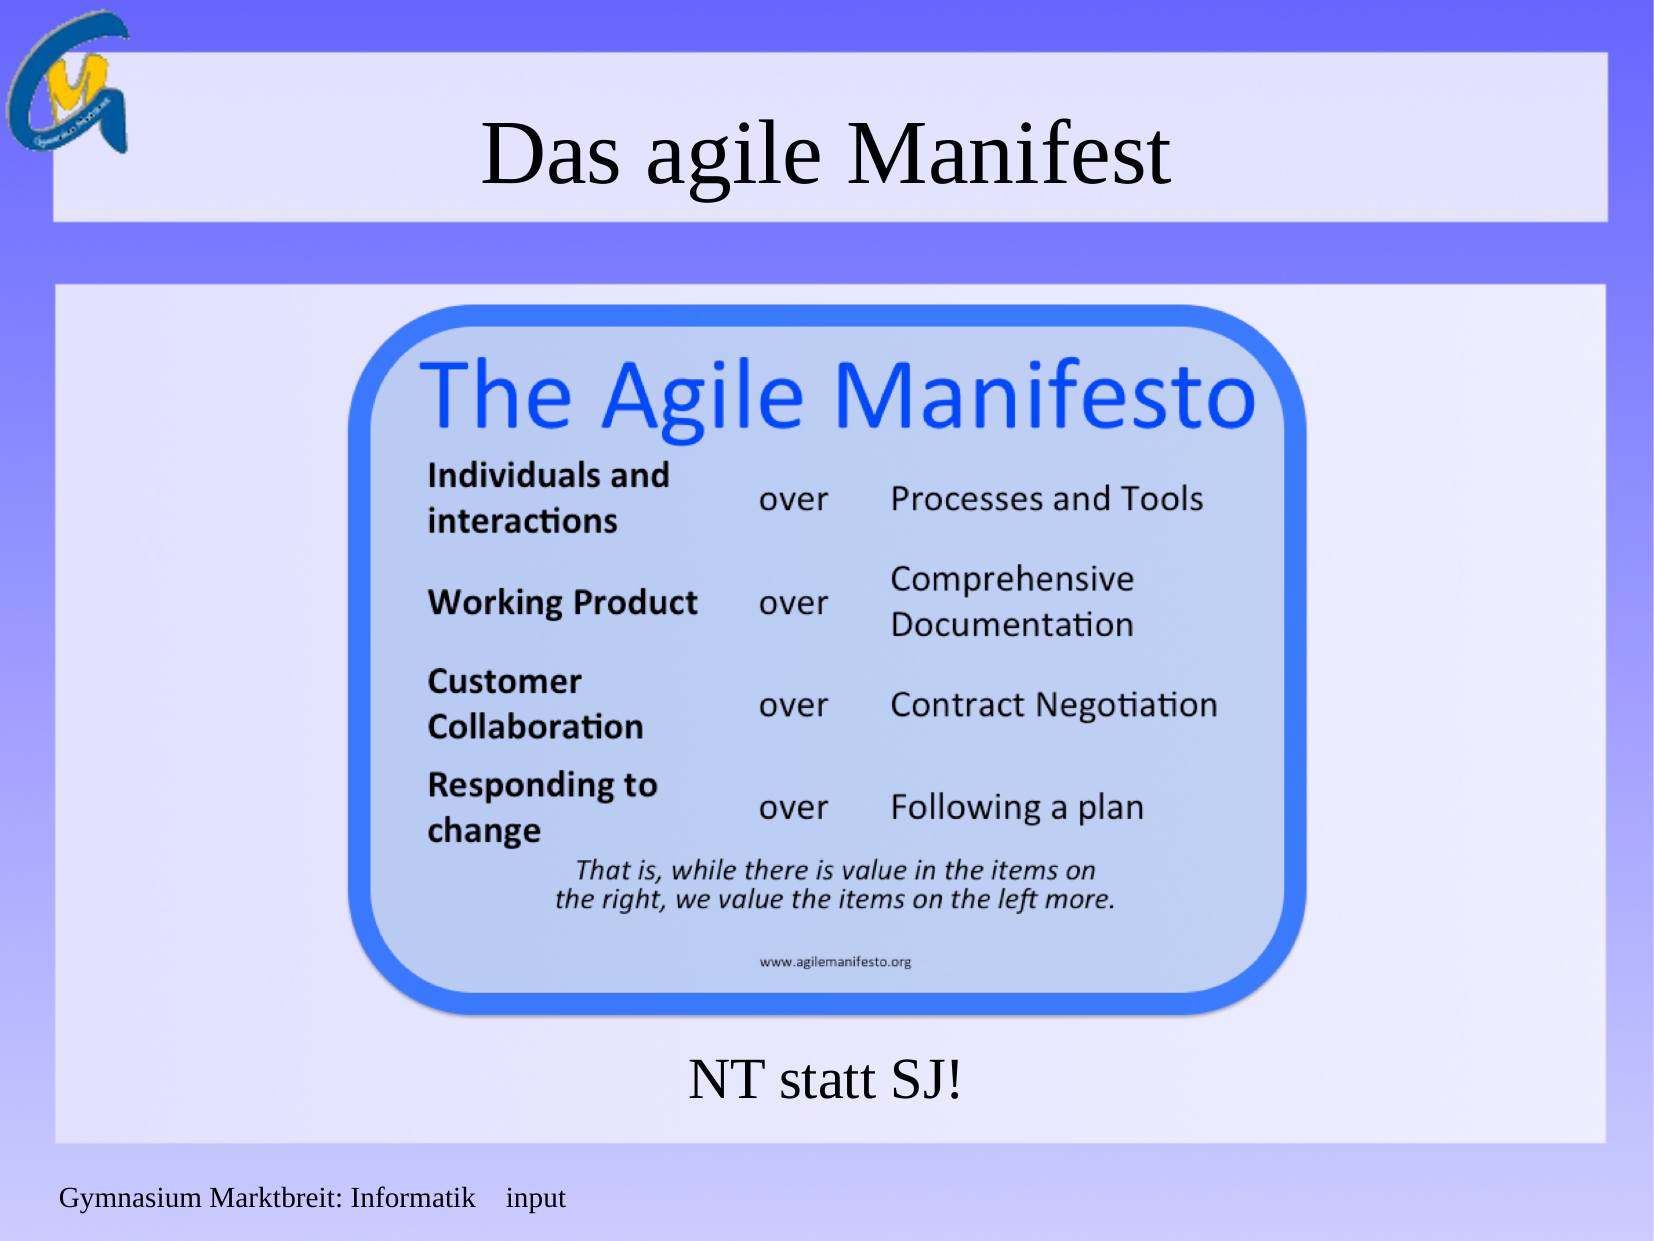

# Das agile Manifest
NT statt SJ!